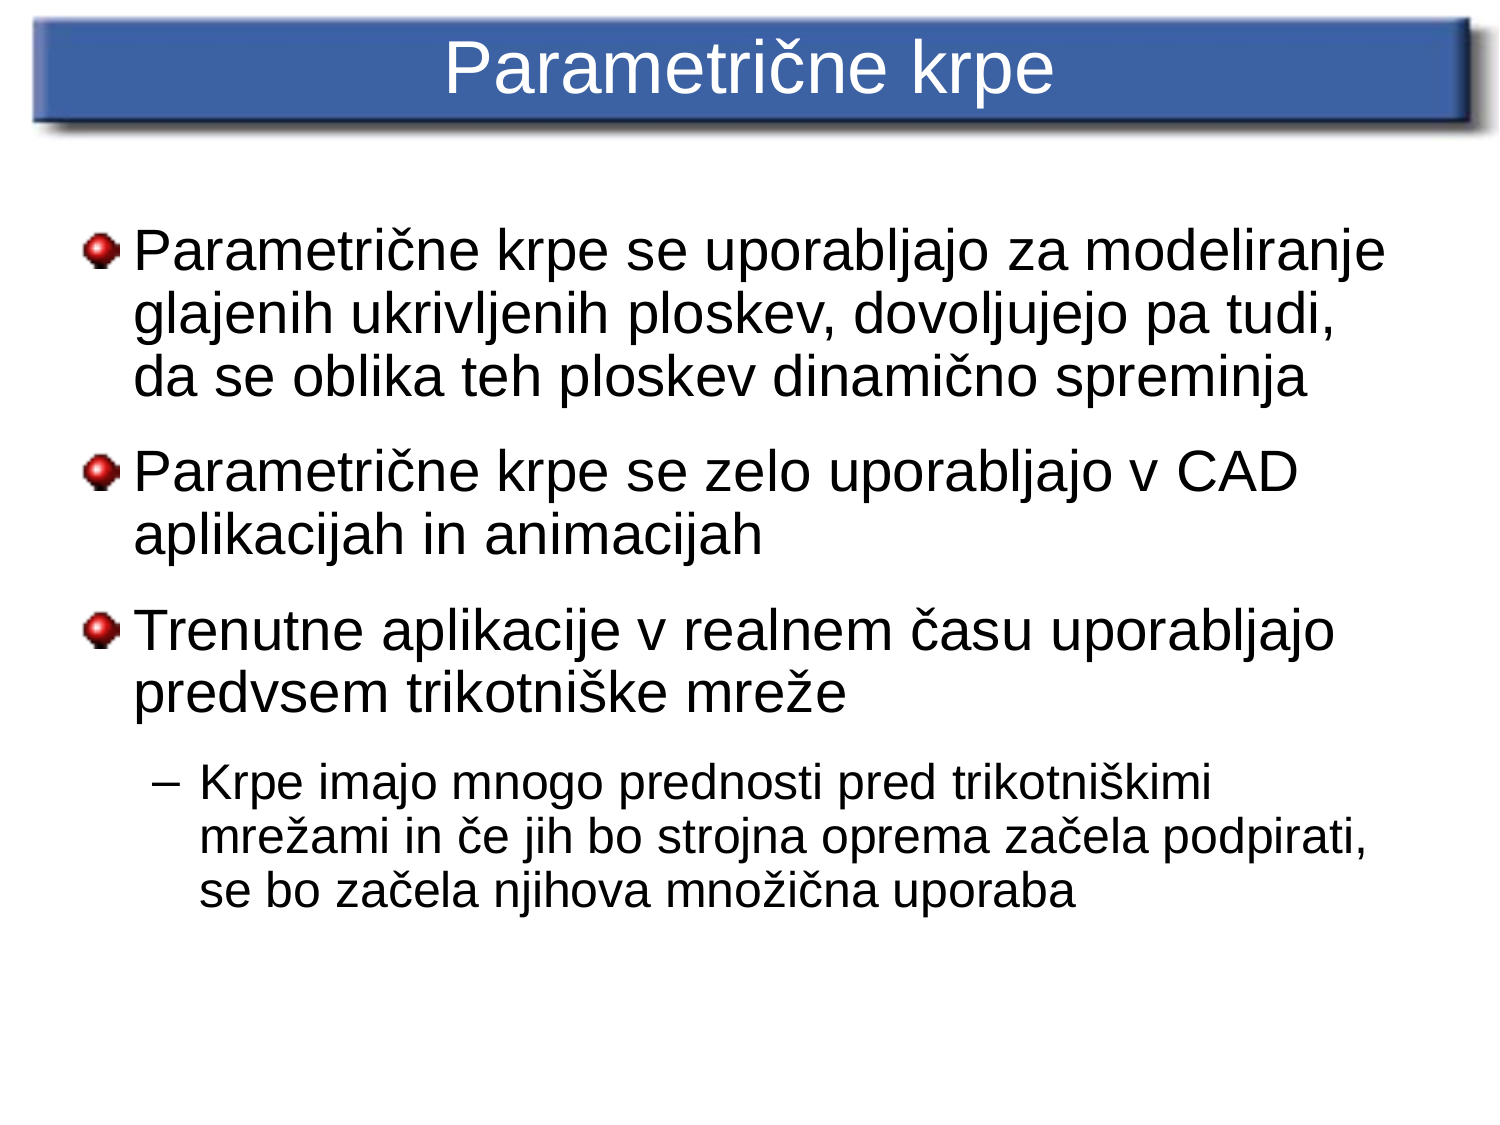

# Parametrične krpe
Parametrične krpe se uporabljajo za modeliranje glajenih ukrivljenih ploskev, dovoljujejo pa tudi, da se oblika teh ploskev dinamično spreminja
Parametrične krpe se zelo uporabljajo v CAD aplikacijah in animacijah
Trenutne aplikacije v realnem času uporabljajo predvsem trikotniške mreže
Krpe imajo mnogo prednosti pred trikotniškimi mrežami in če jih bo strojna oprema začela podpirati, se bo začela njihova množična uporaba